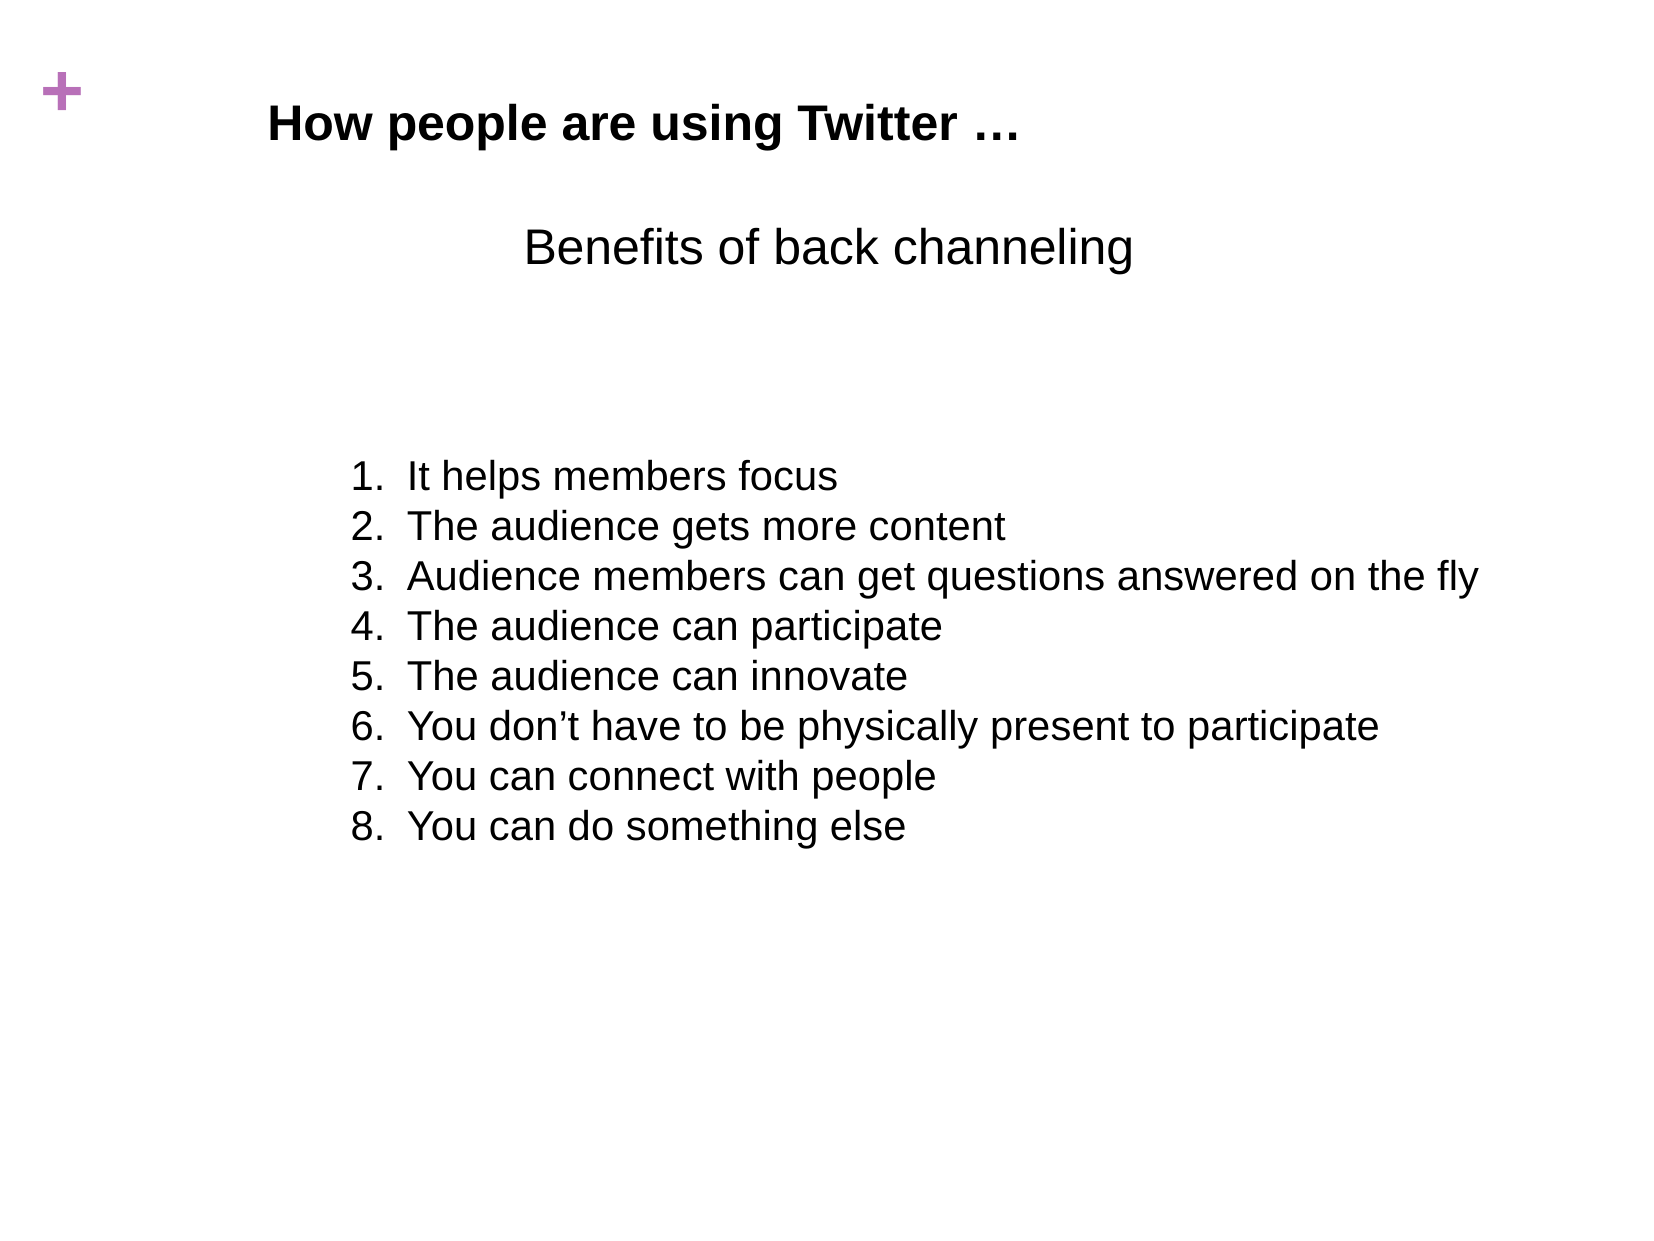

How people are using Twitter …
Benefits of back channeling
It helps members focus
The audience gets more content
Audience members can get questions answered on the fly
The audience can participate
The audience can innovate
You don’t have to be physically present to participate
You can connect with people
You can do something else